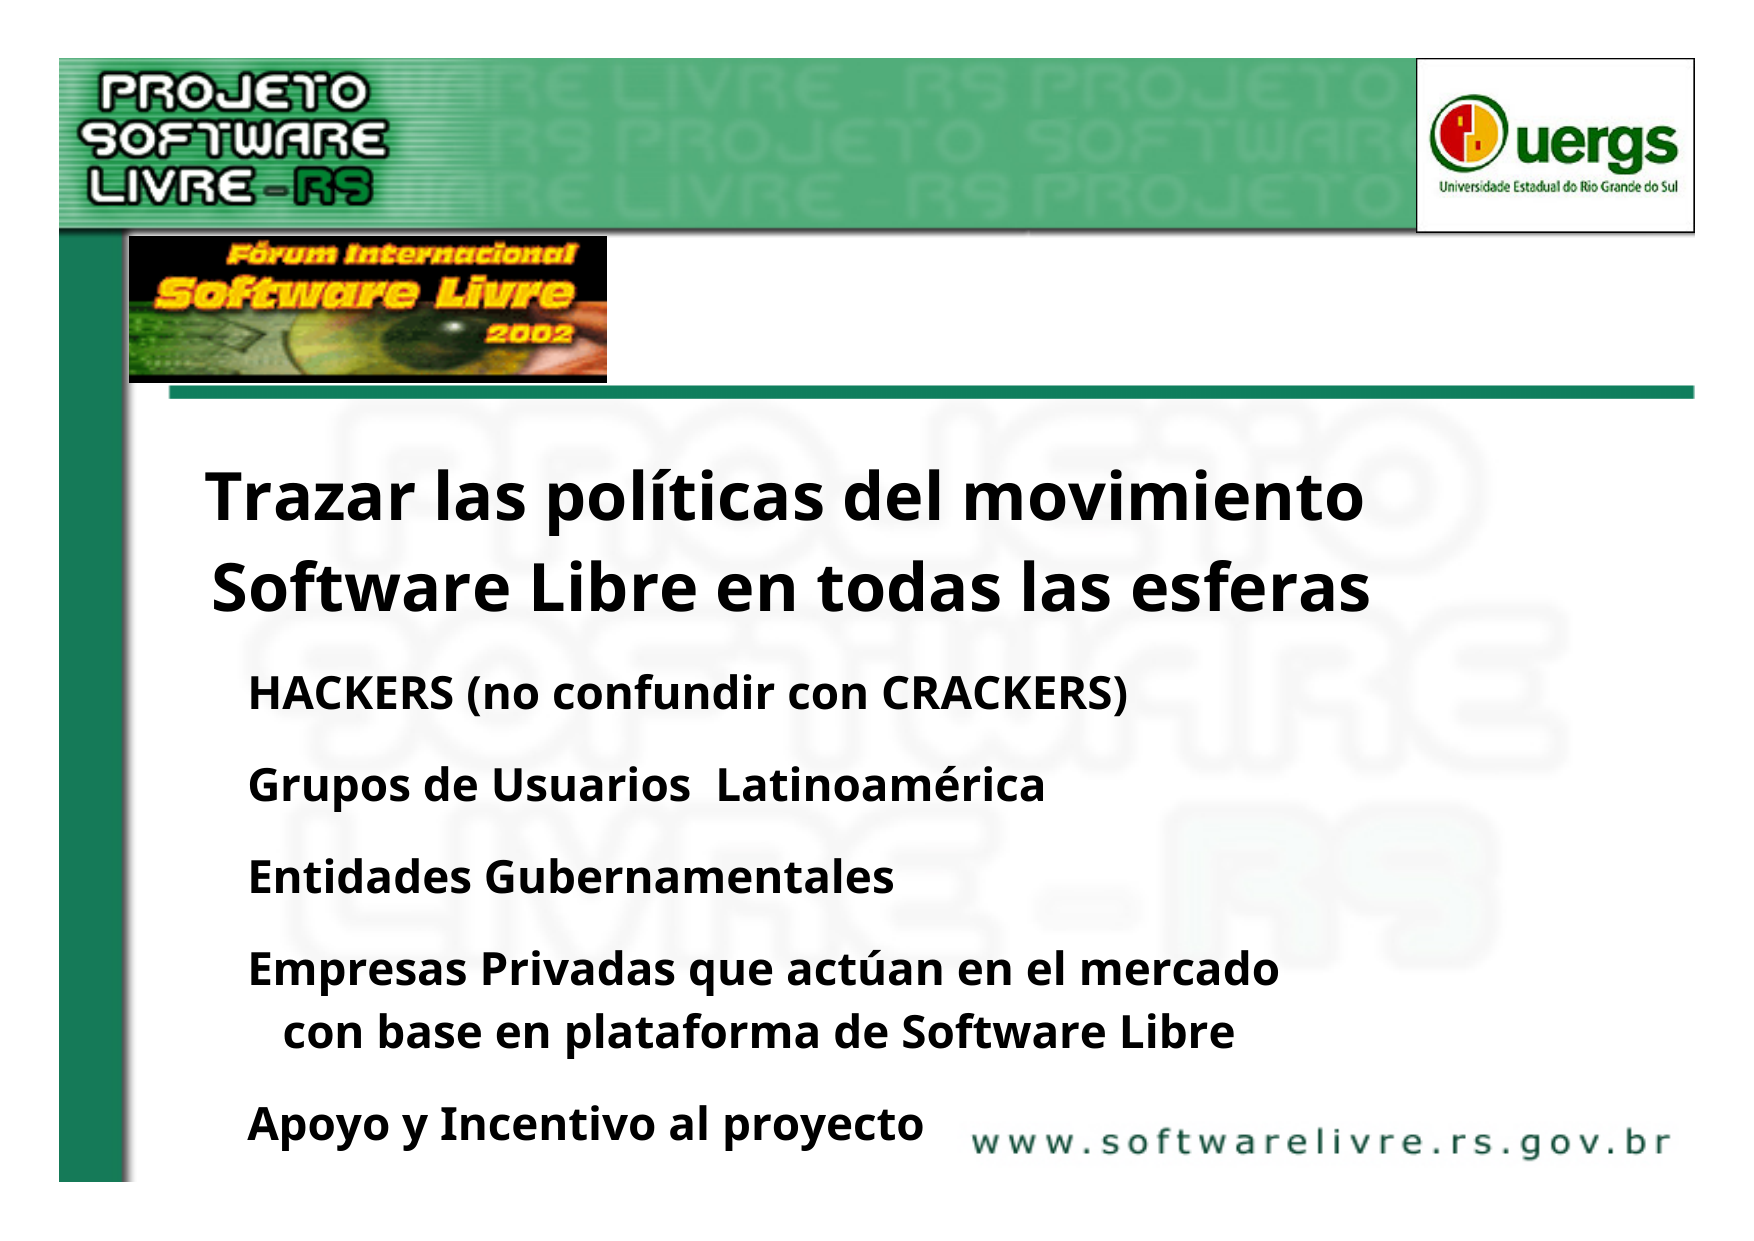

Trazar las políticas del movimiento
Software Libre en todas las esferas
HACKERS (no confundir con CRACKERS)
Grupos de Usuarios Latinoamérica
Entidades Gubernamentales
Empresas Privadas que actúan en el mercado
con base en plataforma de Software Libre
Apoyo y Incentivo al proyecto